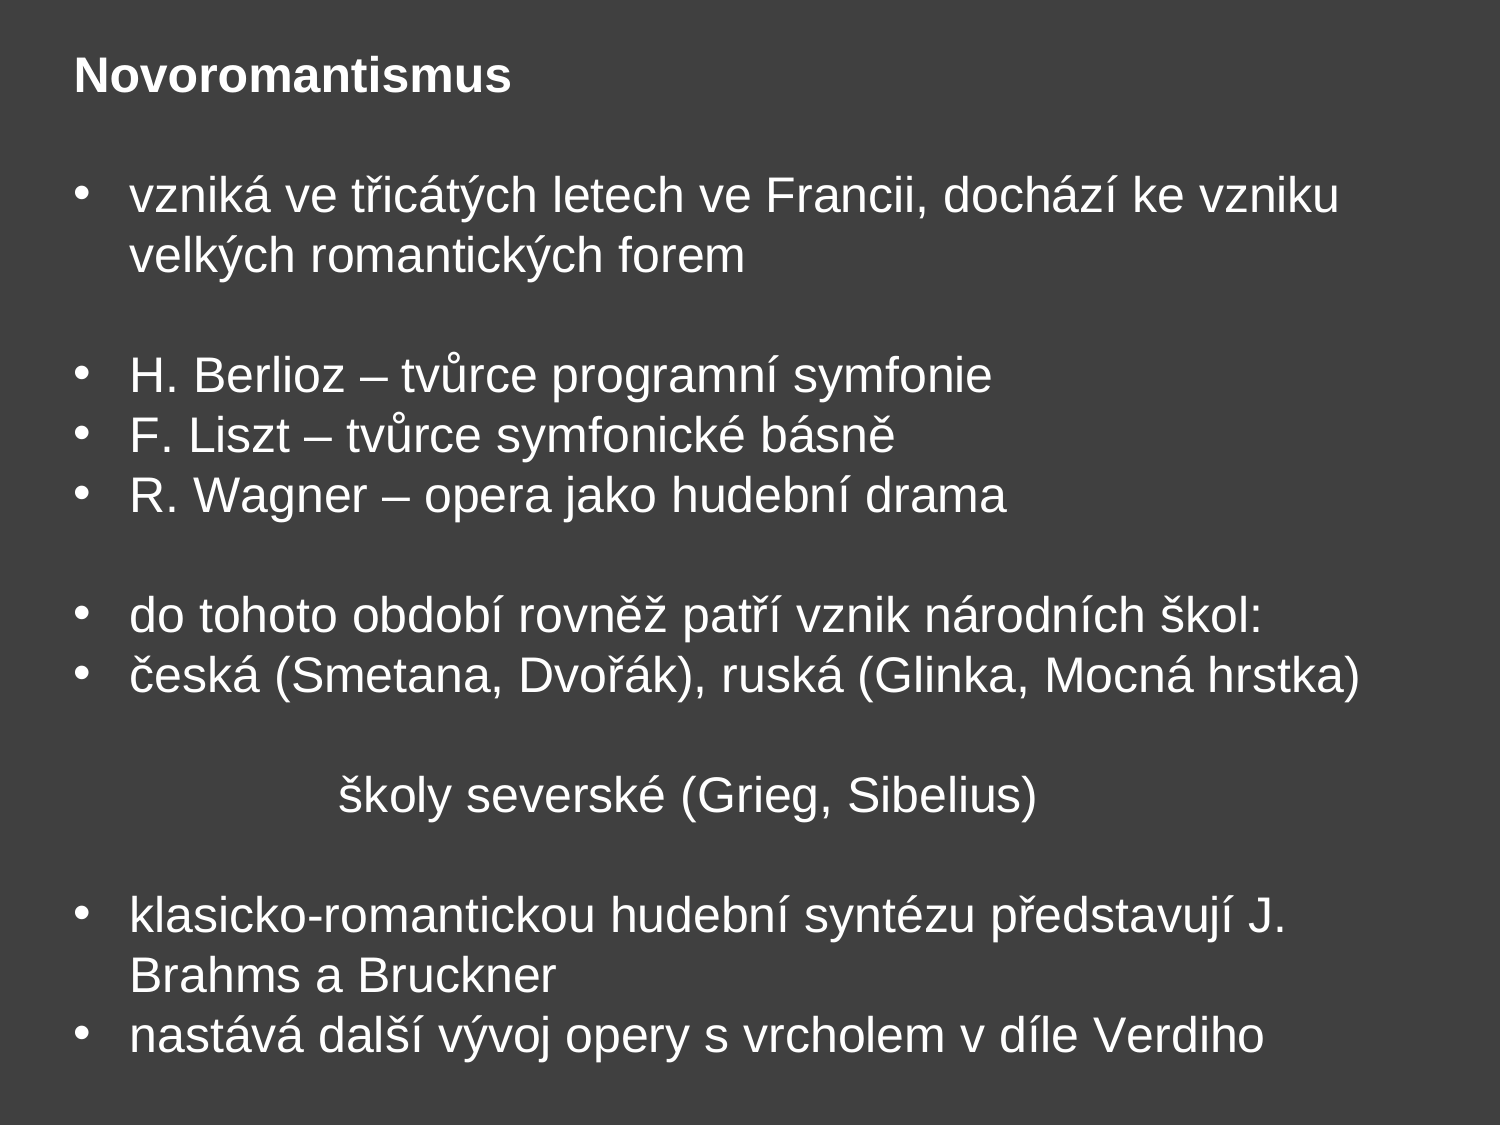

# Novoromantismus
vzniká ve třicátých letech ve Francii, dochází ke vzniku velkých romantických forem
H. Berlioz – tvůrce programní symfonie
F. Liszt – tvůrce symfonické básně
R. Wagner – opera jako hudební drama
do tohoto období rovněž patří vznik národních škol:
česká (Smetana, Dvořák), ruská (Glinka, Mocná hrstka) školy severské (Grieg, Sibelius)
klasicko-romantickou hudební syntézu představují J. Brahms a Bruckner
nastává další vývoj opery s vrcholem v díle Verdiho